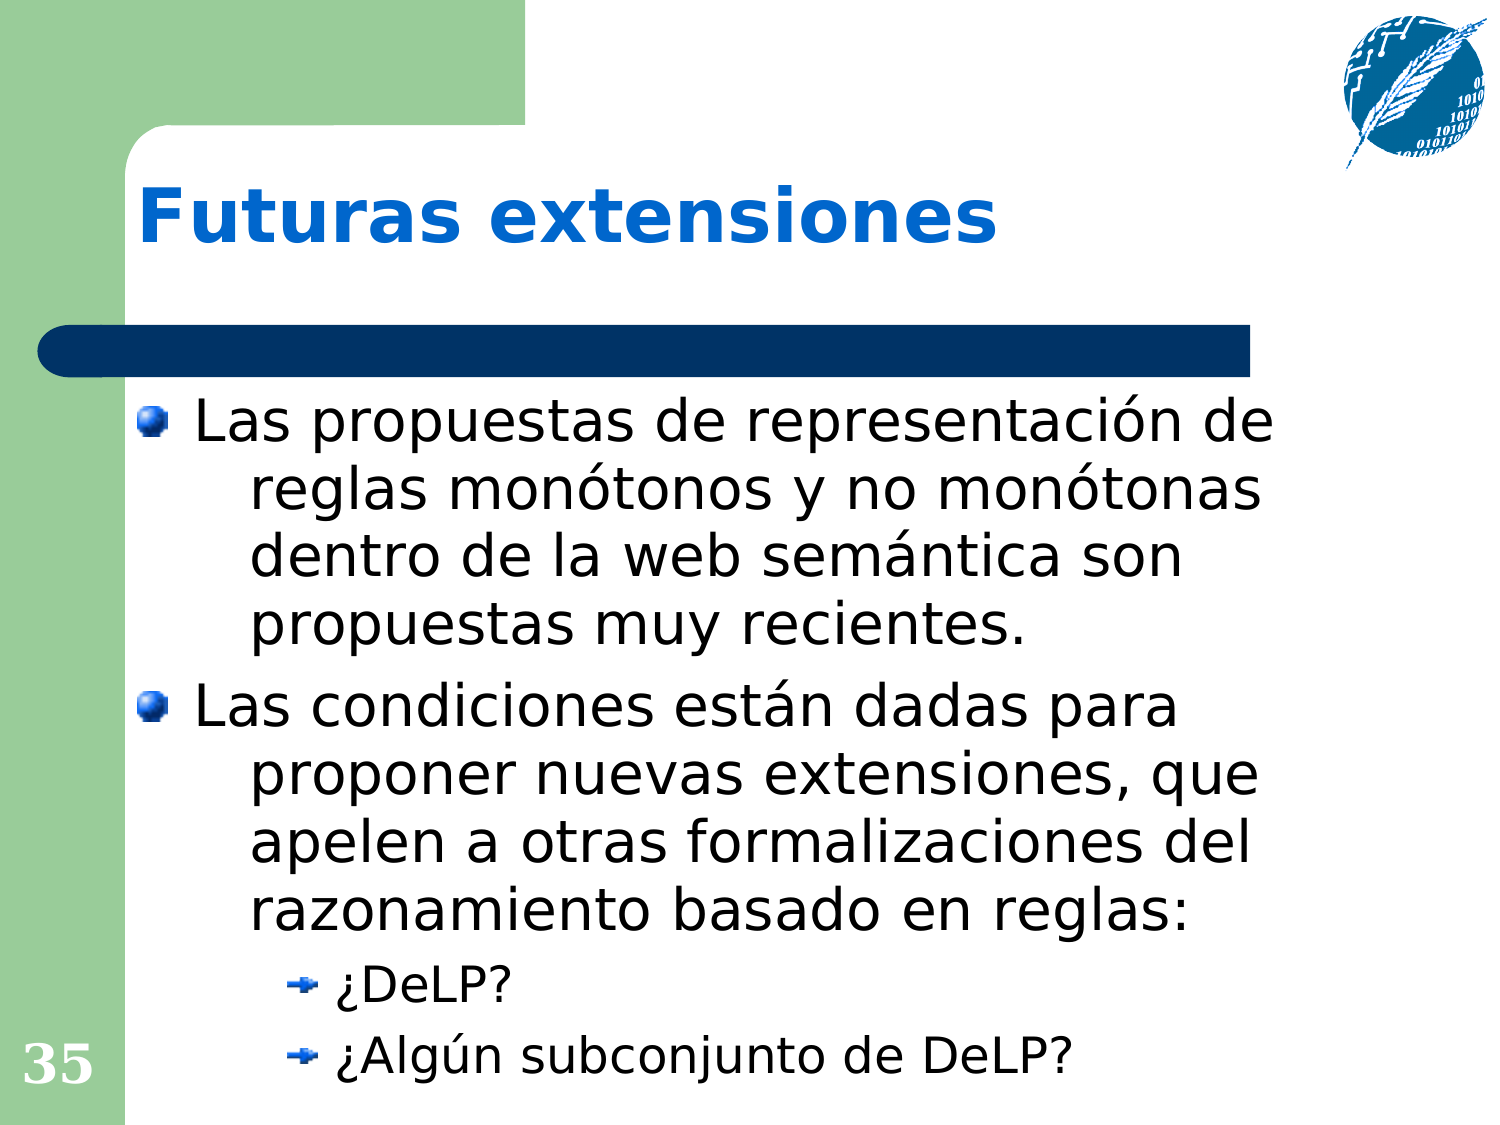

# Futuras extensiones
Las propuestas de representación de reglas monótonos y no monótonas dentro de la web semántica son propuestas muy recientes.
Las condiciones están dadas para proponer nuevas extensiones, que apelen a otras formalizaciones del razonamiento basado en reglas:
¿DeLP?
¿Algún subconjunto de DeLP?
35